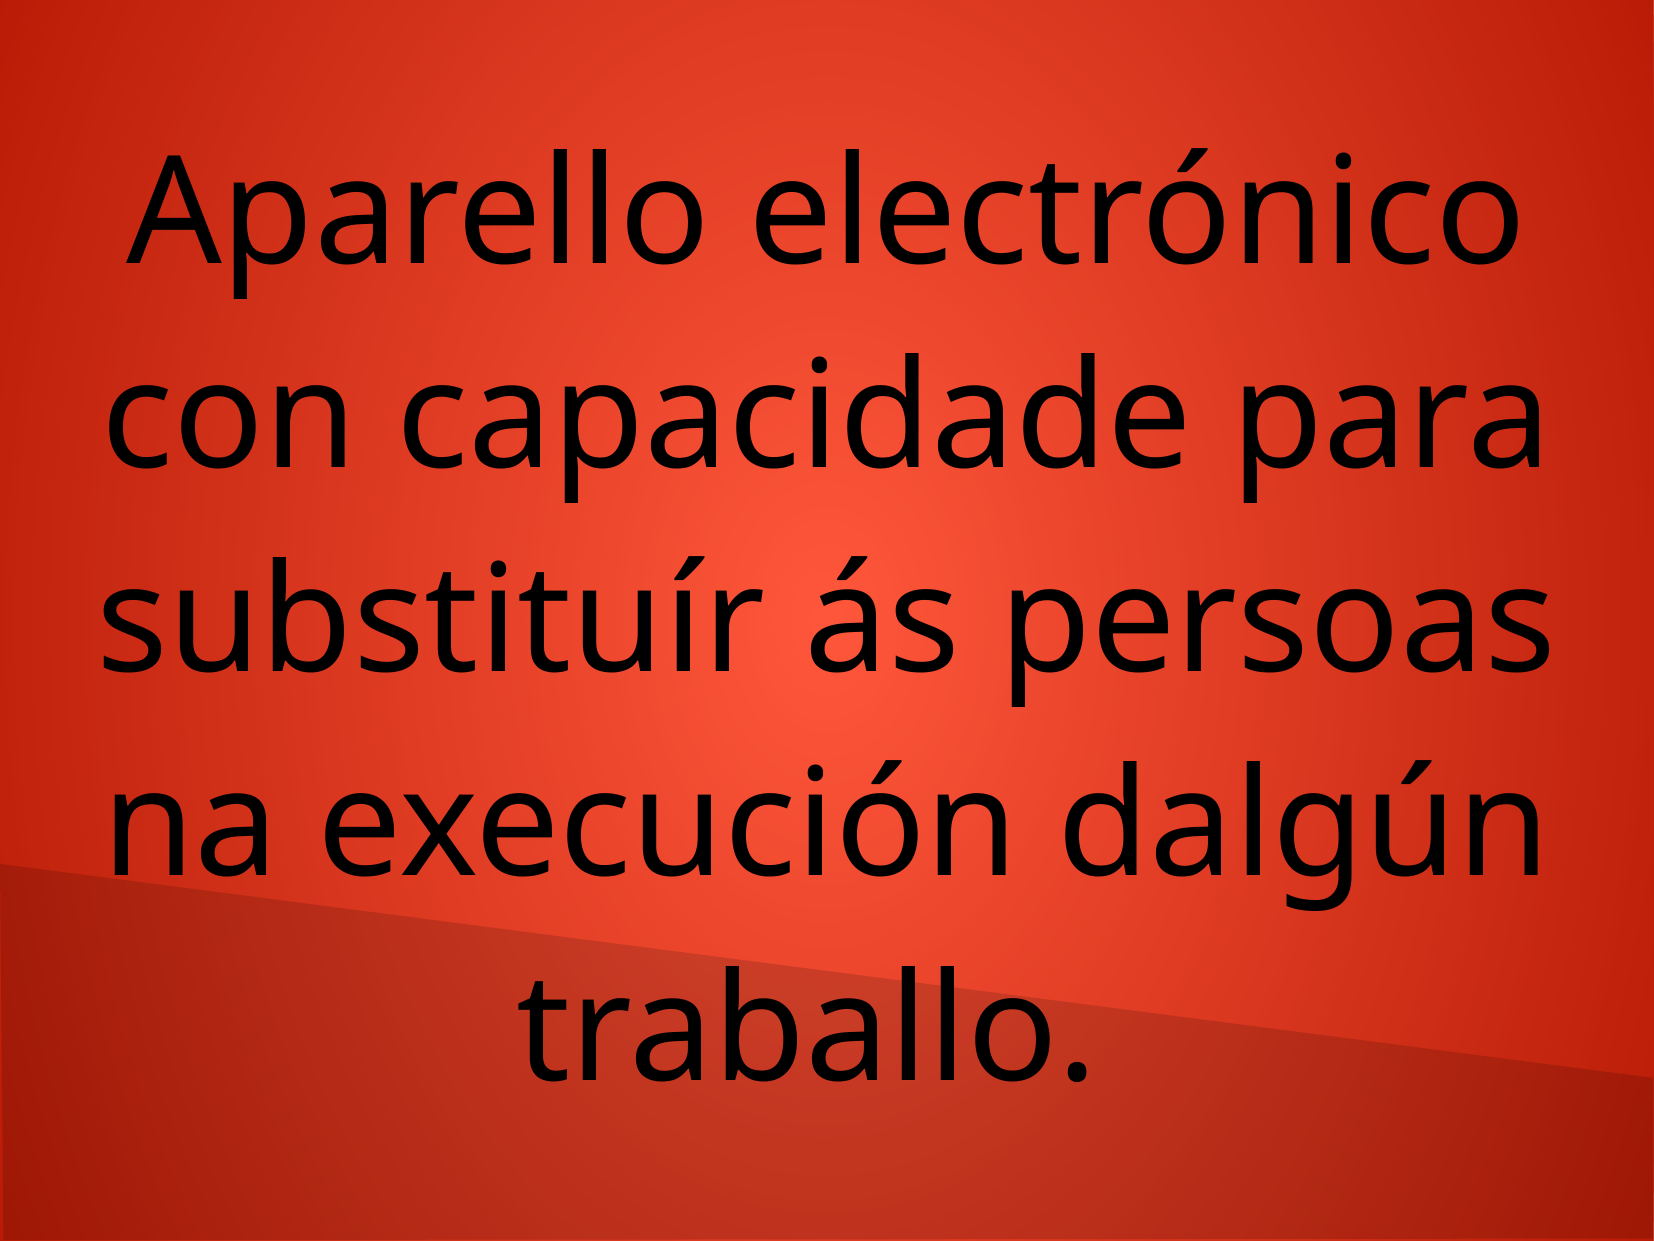

#
Aparello electrónico con capacidade para substituír ás persoas na execución dalgún traballo.